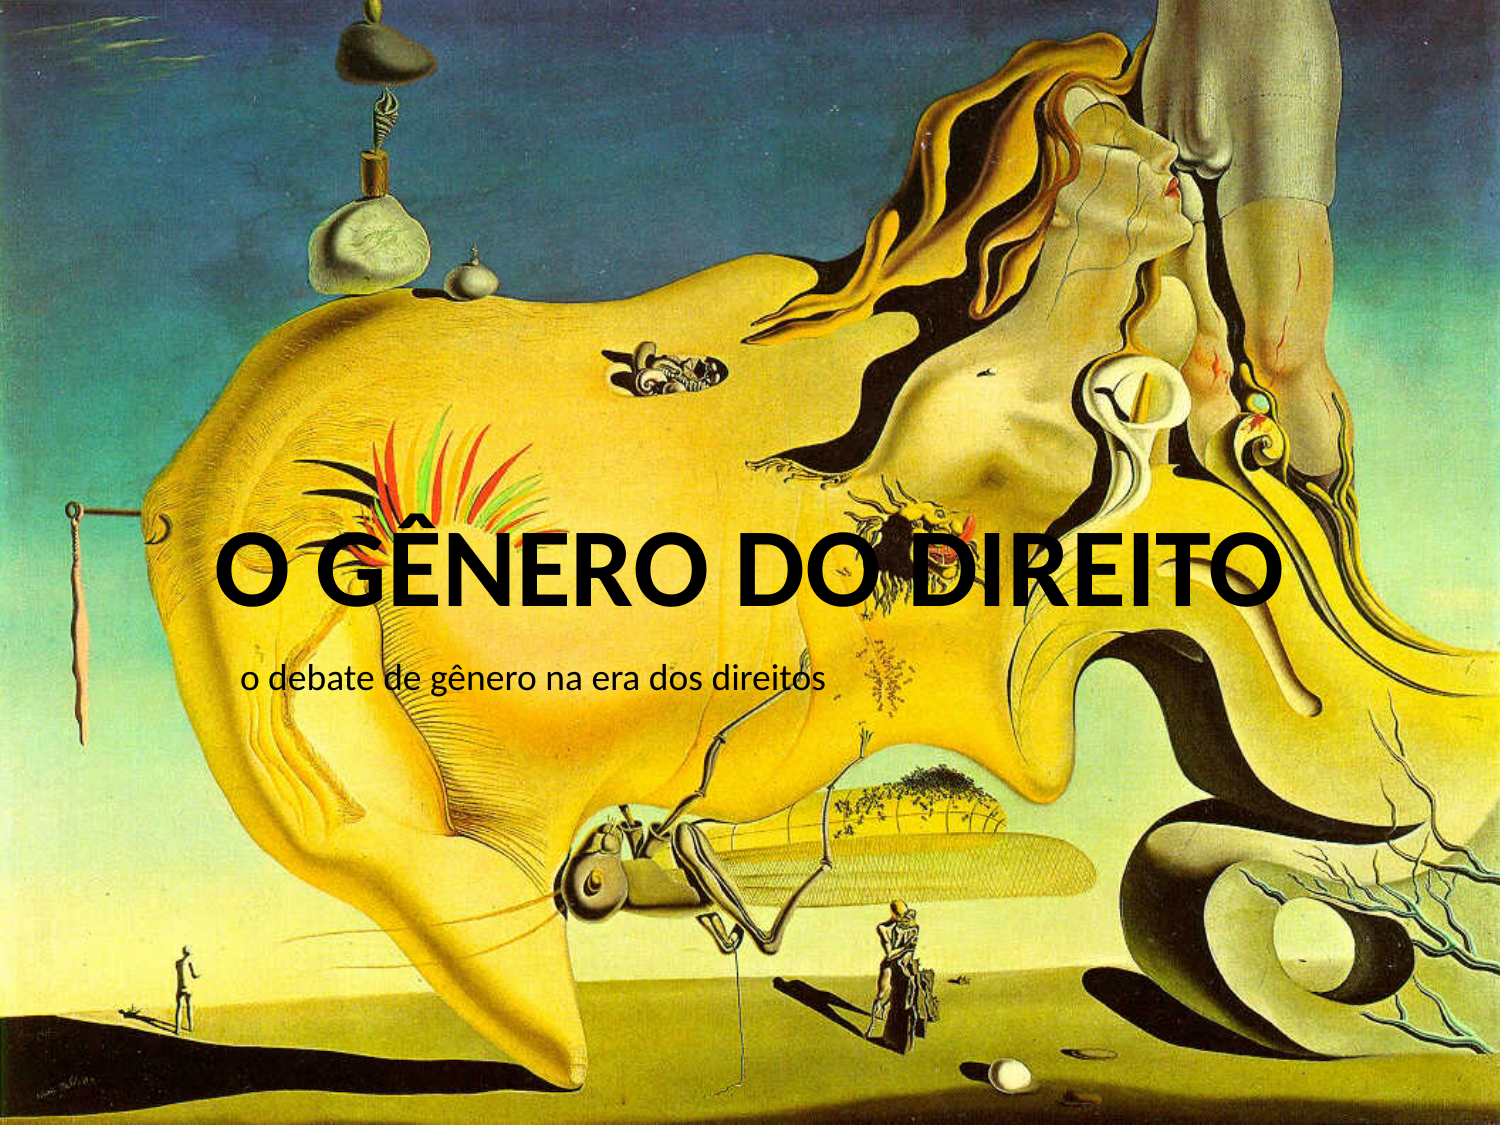

O GÊNERO DO DIREITO
o debate de gênero na era dos direitos